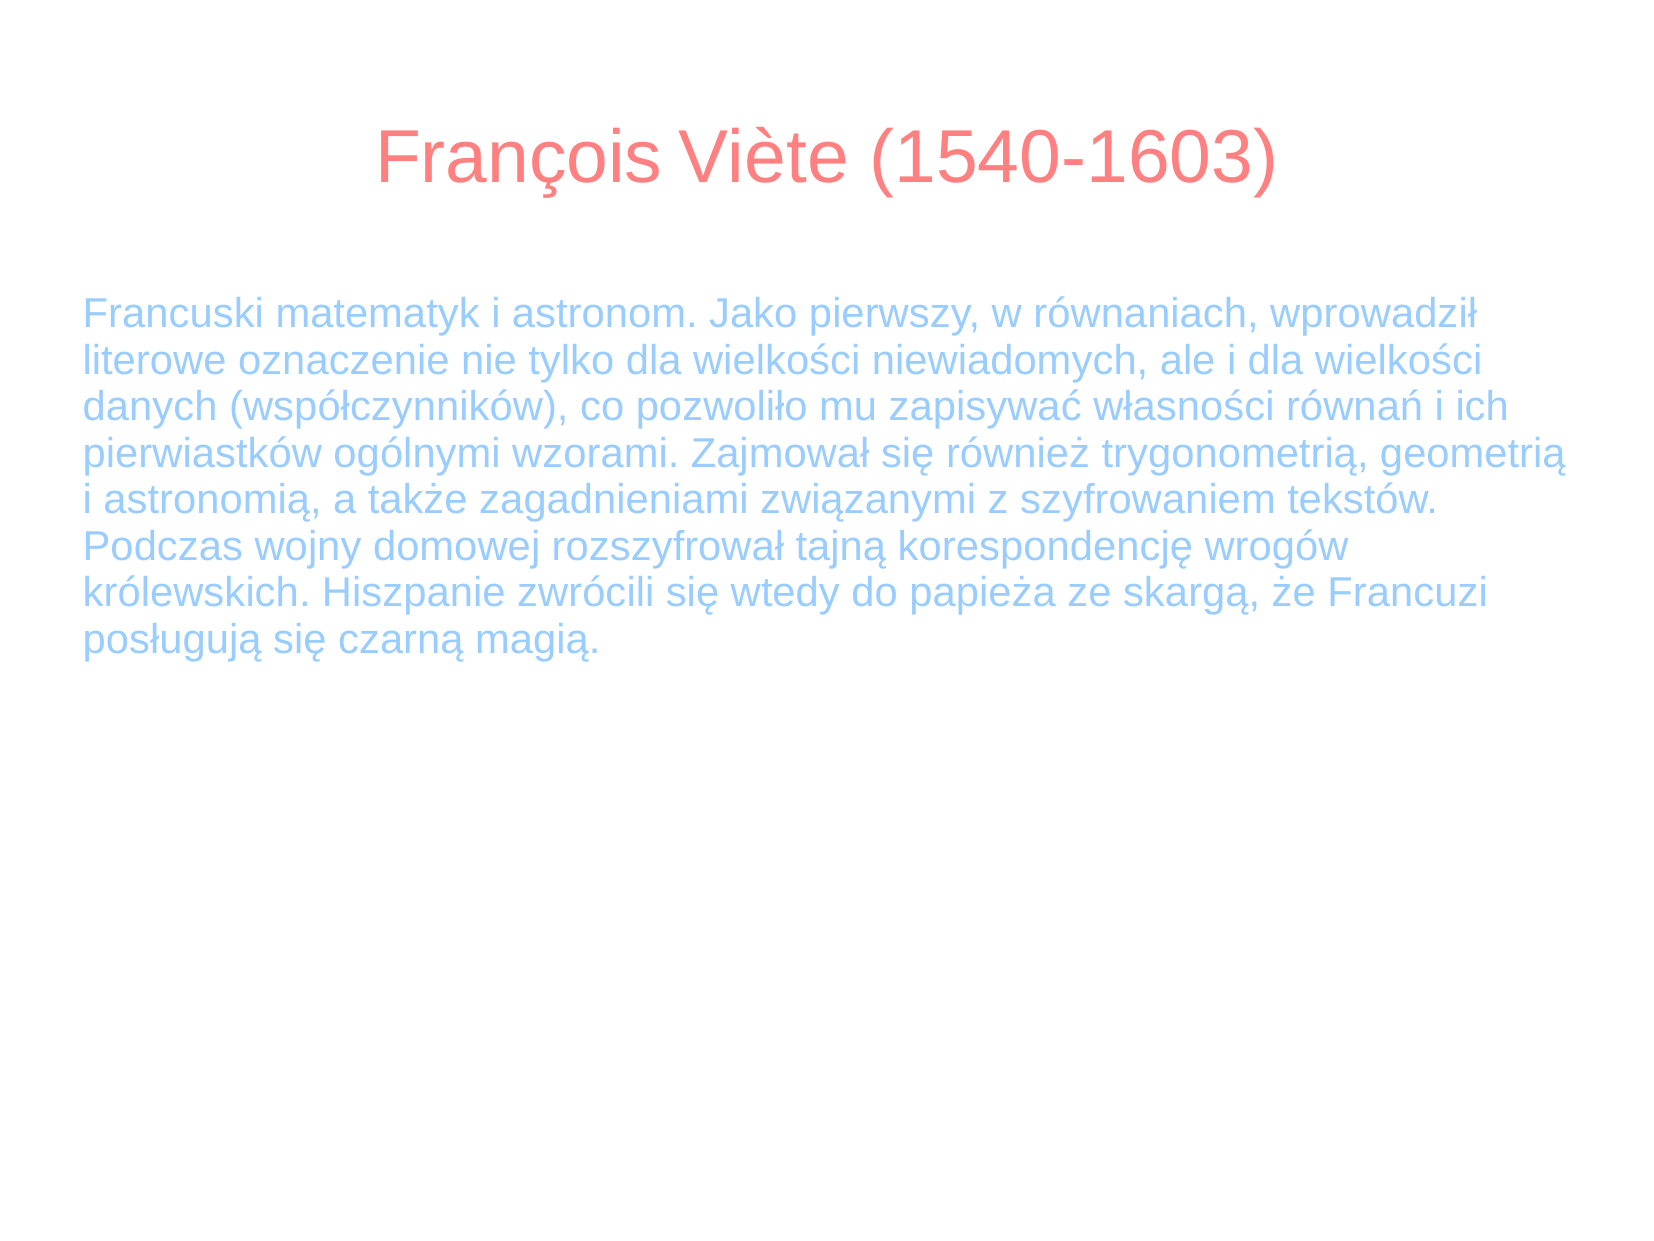

# François Viète (1540-1603)
Francuski matematyk i astronom. Jako pierwszy, w równaniach, wprowadził literowe oznaczenie nie tylko dla wielkości niewiadomych, ale i dla wielkości danych (współczynników), co pozwoliło mu zapisywać własności równań i ich pierwiastków ogólnymi wzorami. Zajmował się również trygonometrią, geometrią i astronomią, a także zagadnieniami związanymi z szyfrowaniem tekstów. Podczas wojny domowej rozszyfrował tajną korespondencję wrogów królewskich. Hiszpanie zwrócili się wtedy do papieża ze skargą, że Francuzi posługują się czarną magią.